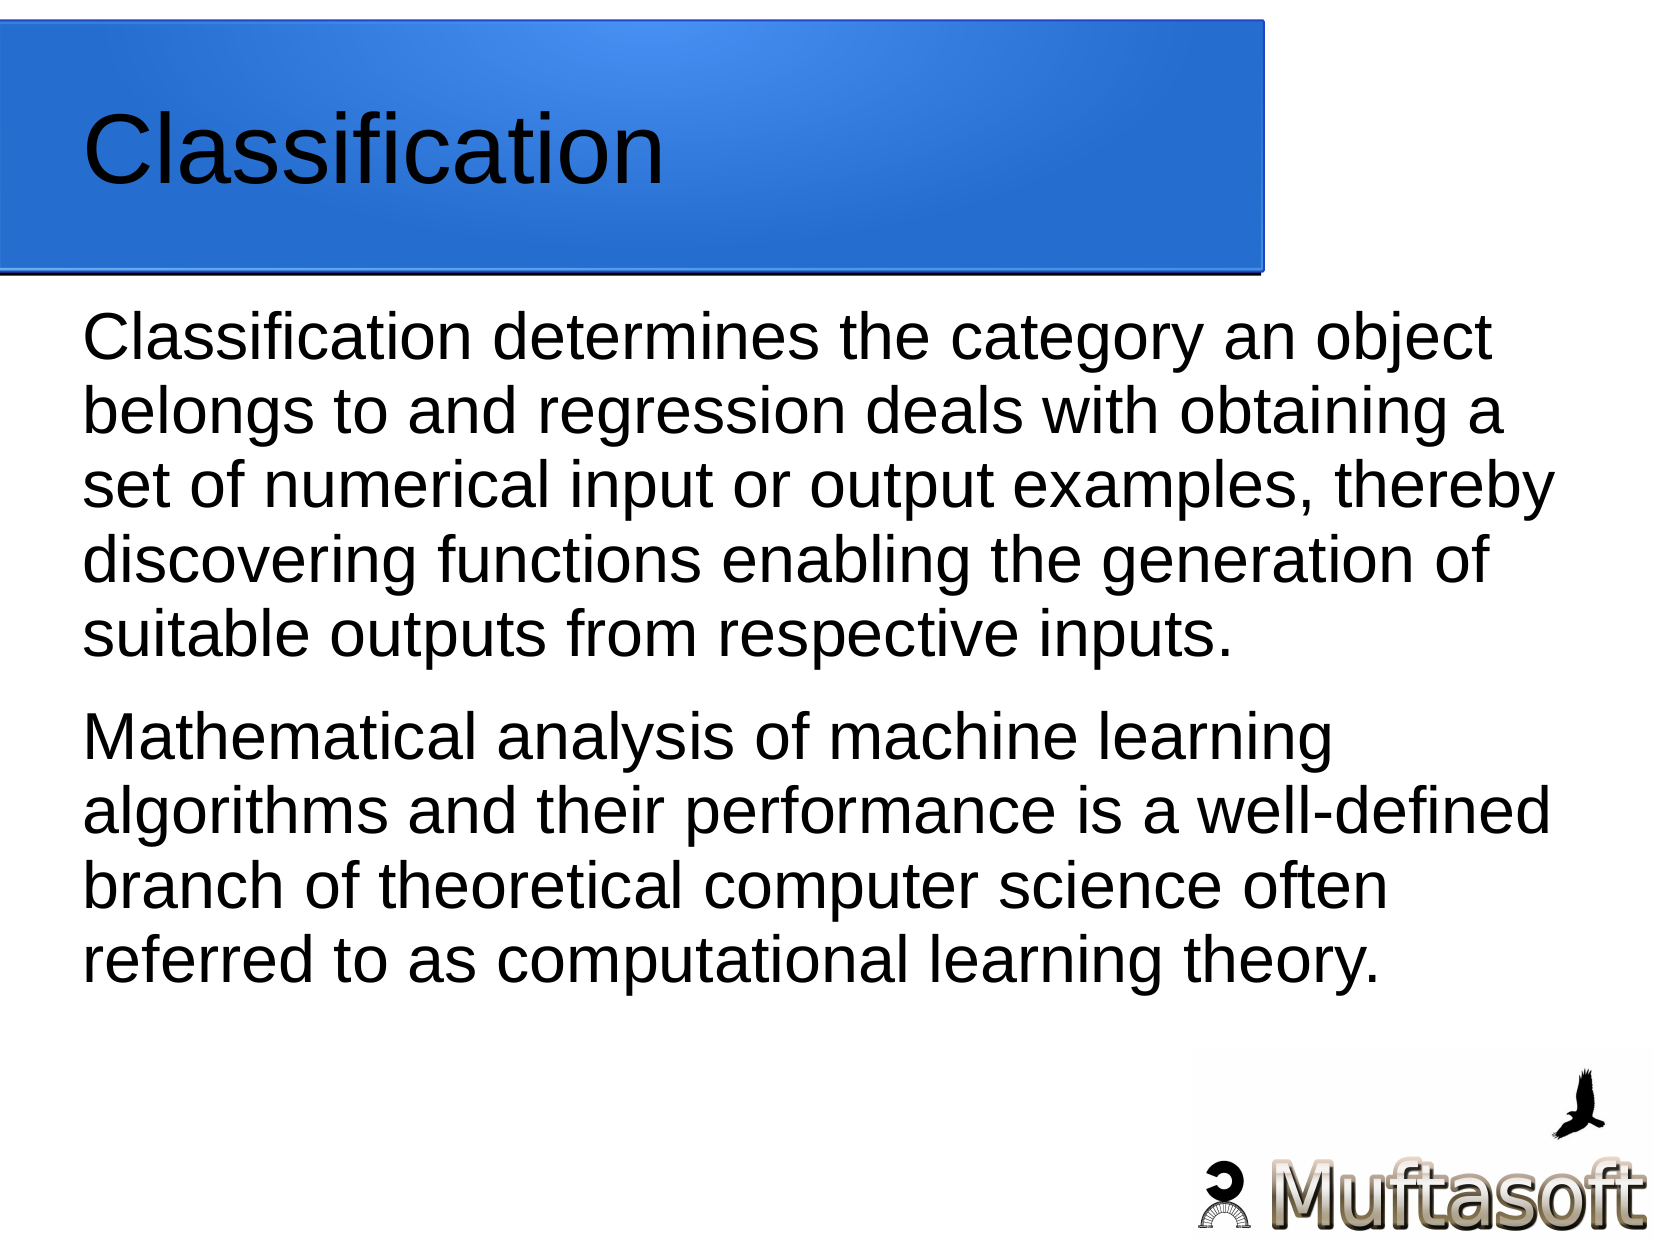

# Classification
Classification determines the category an object belongs to and regression deals with obtaining a set of numerical input or output examples, thereby discovering functions enabling the generation of suitable outputs from respective inputs.
Mathematical analysis of machine learning algorithms and their performance is a well-defined branch of theoretical computer science often referred to as computational learning theory.